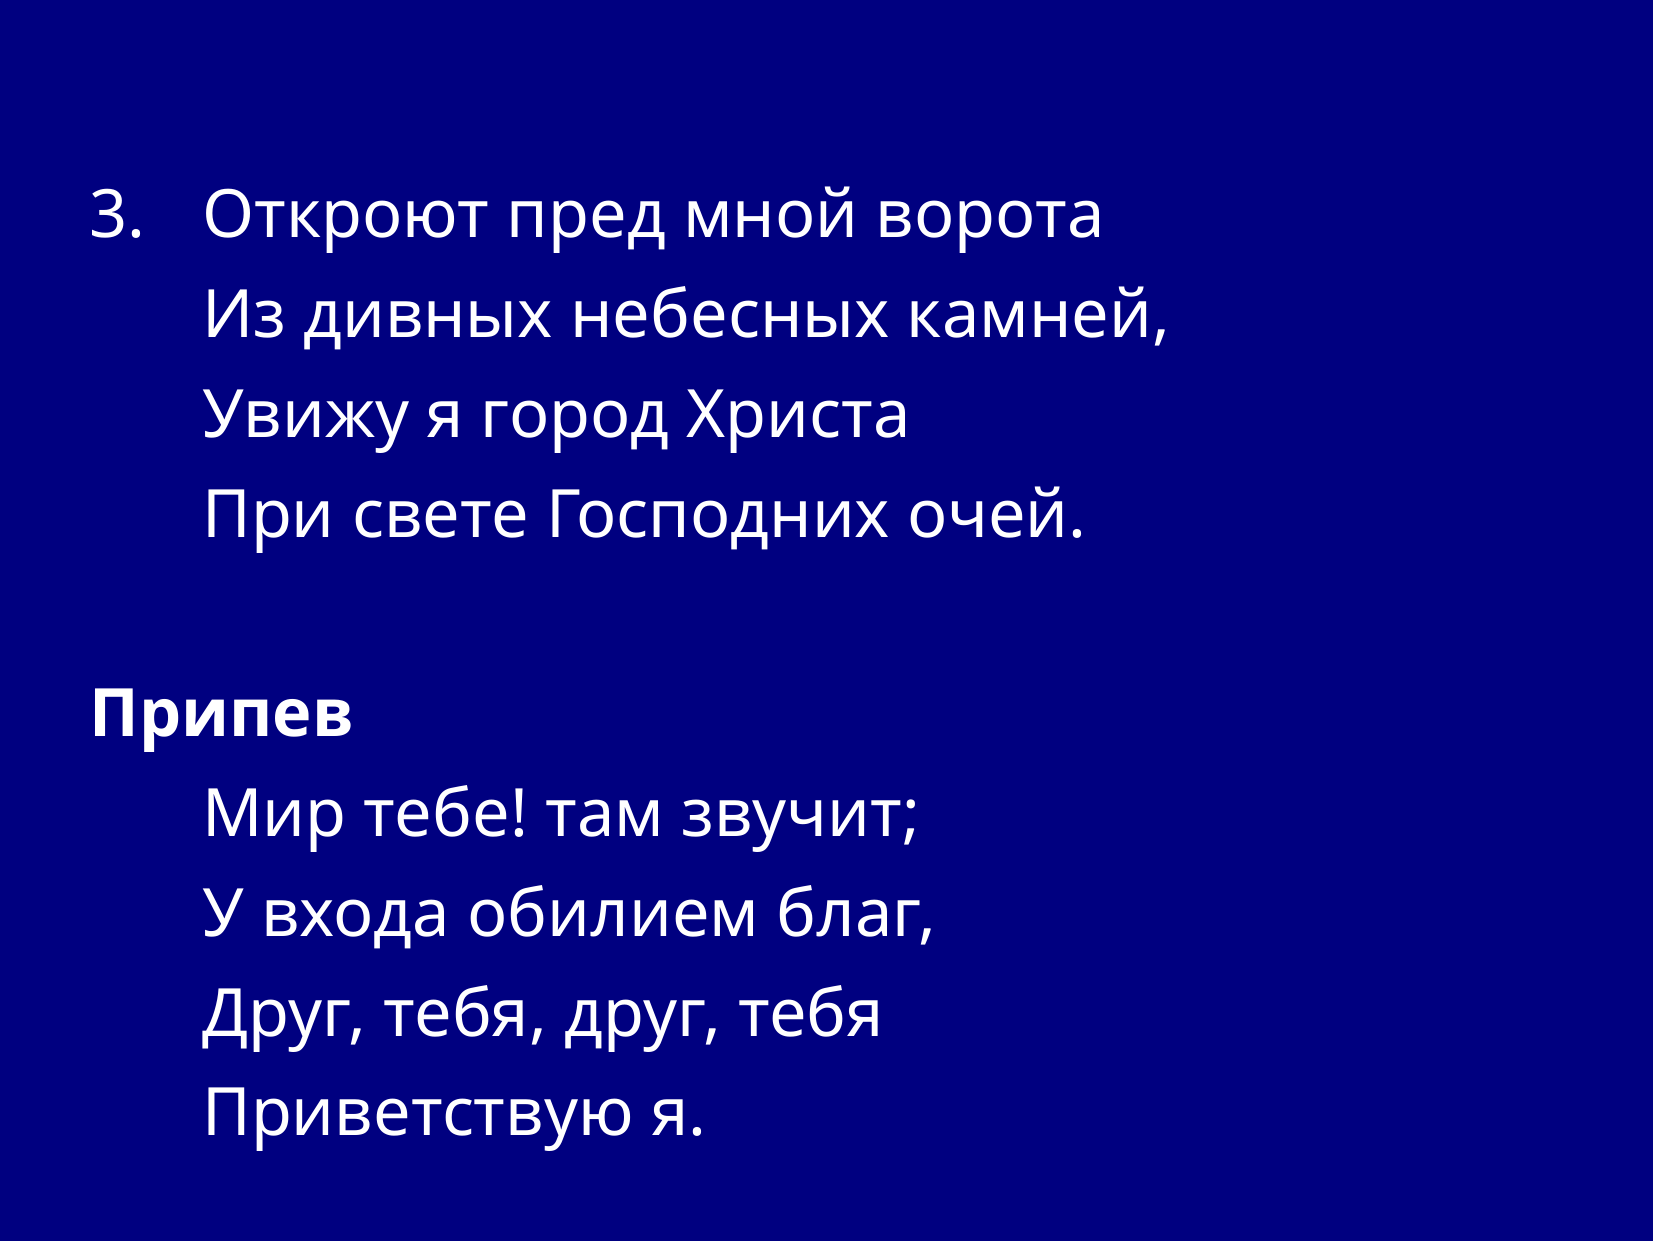

3.	Откроют пред мной ворота
	Из дивных небесных камней,
	Увижу я город Христа
	При свете Господних очей.
Припев
	Мир тебе! там звучит;
	У входа обилием благ,
	Друг, тебя, друг, тебя
	Приветствую я.